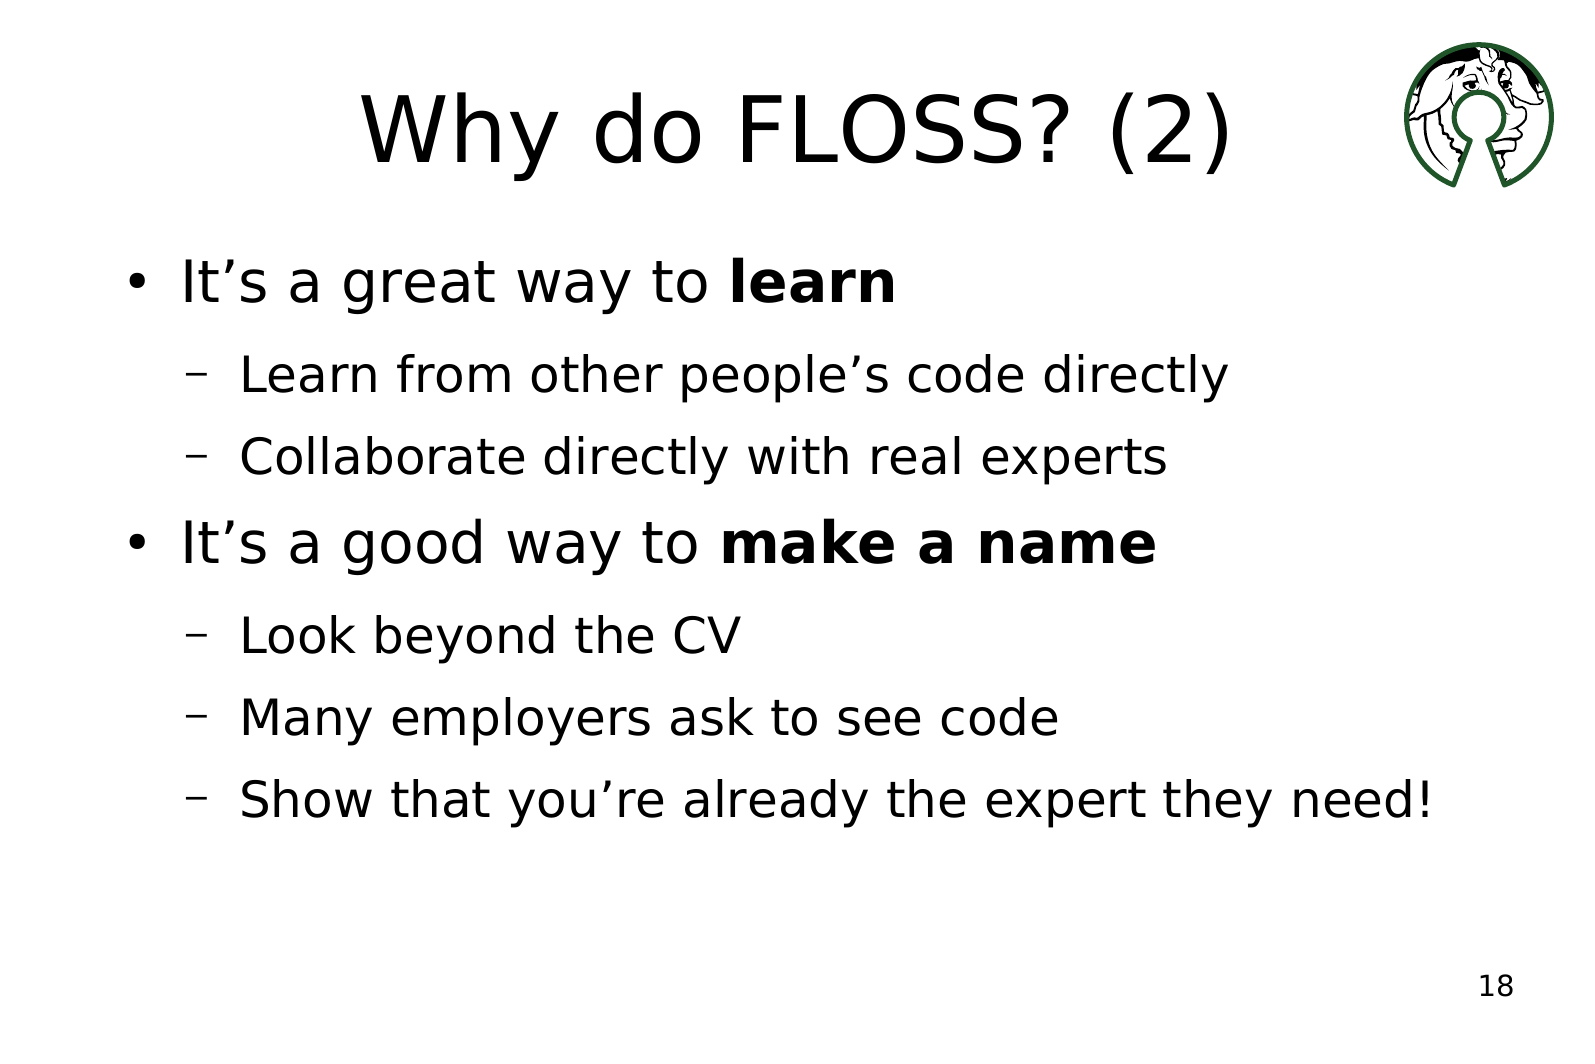

# Why do FLOSS? (2)
It’s a great way to learn
Learn from other people’s code directly
Collaborate directly with real experts
It’s a good way to make a name
Look beyond the CV
Many employers ask to see code
Show that you’re already the expert they need!
18